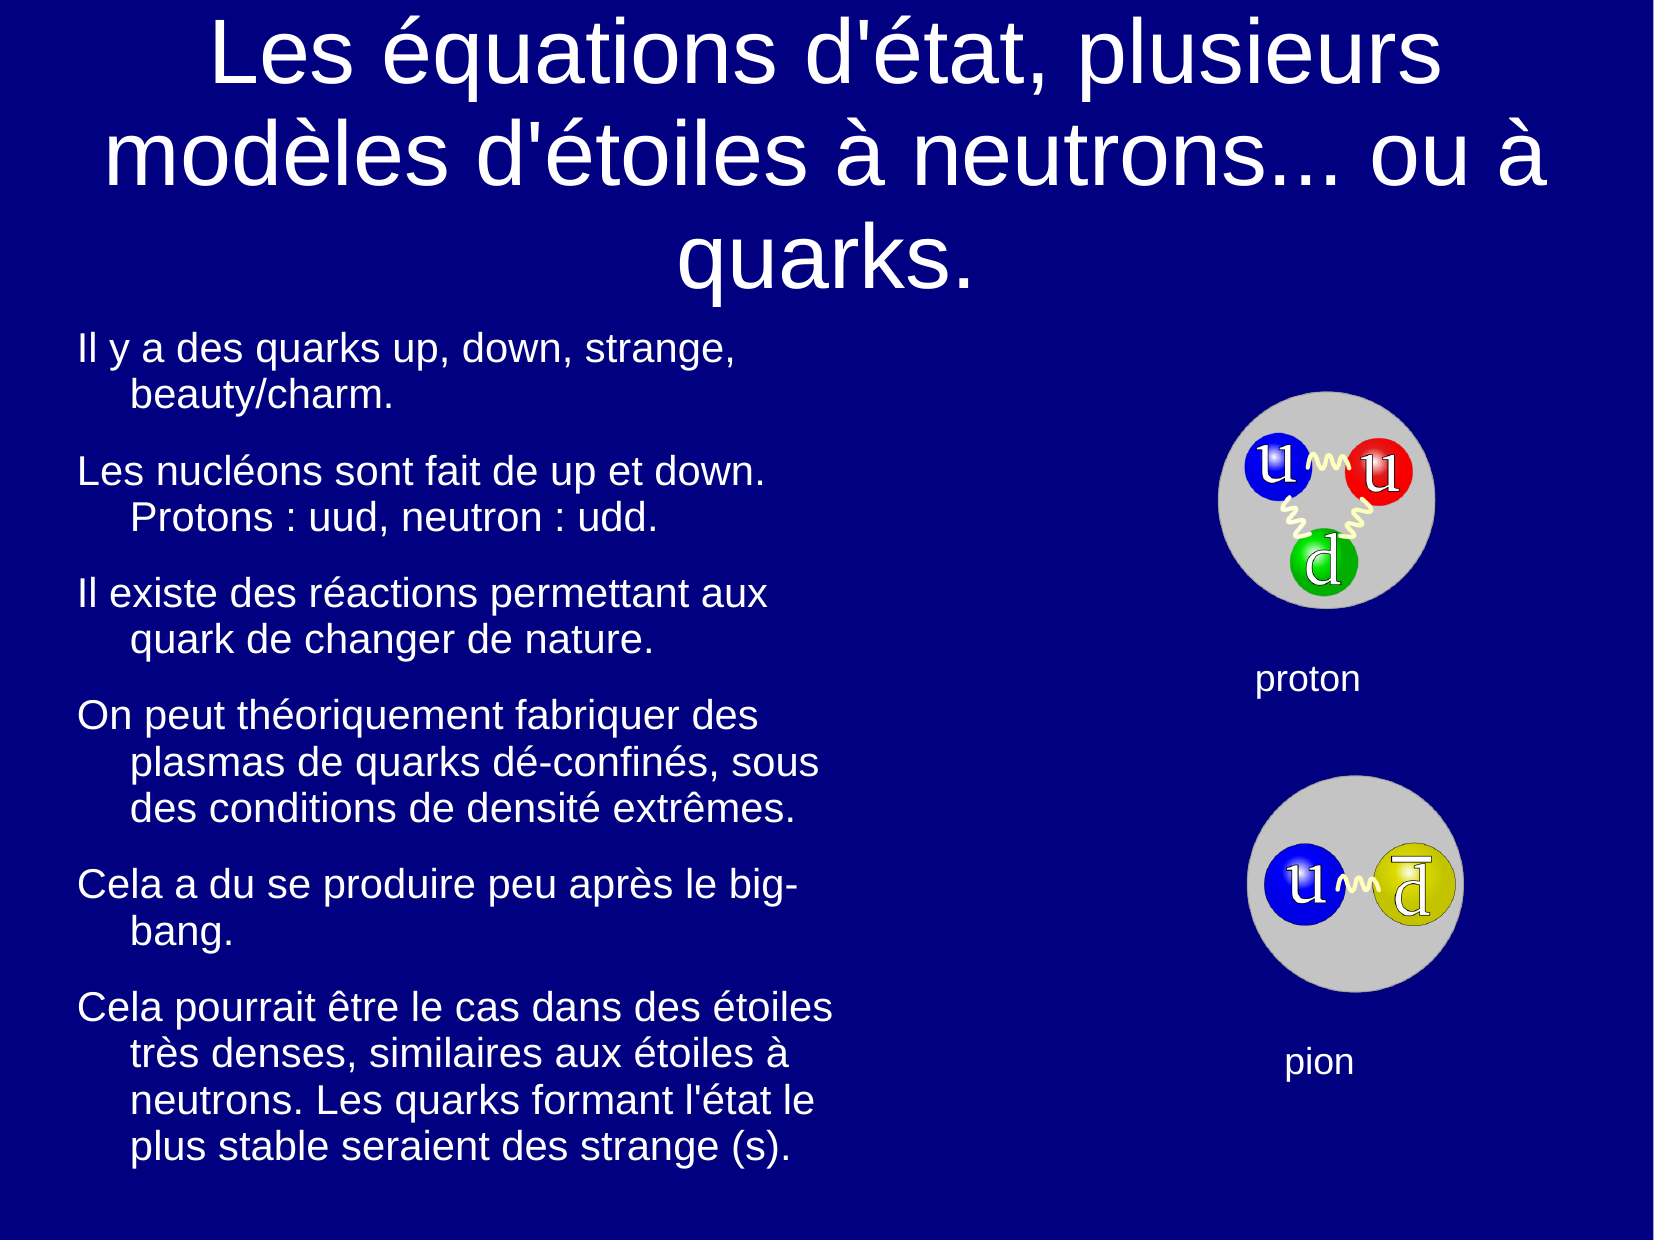

# Les équations d'état, plusieurs modèles d'étoiles à neutrons... ou à quarks.
Il y a des quarks up, down, strange, beauty/charm.
Les nucléons sont fait de up et down. Protons : uud, neutron : udd.
Il existe des réactions permettant aux quark de changer de nature.
On peut théoriquement fabriquer des plasmas de quarks dé-confinés, sous des conditions de densité extrêmes.
Cela a du se produire peu après le big-bang.
Cela pourrait être le cas dans des étoiles très denses, similaires aux étoiles à neutrons. Les quarks formant l'état le plus stable seraient des strange (s).
proton
pion